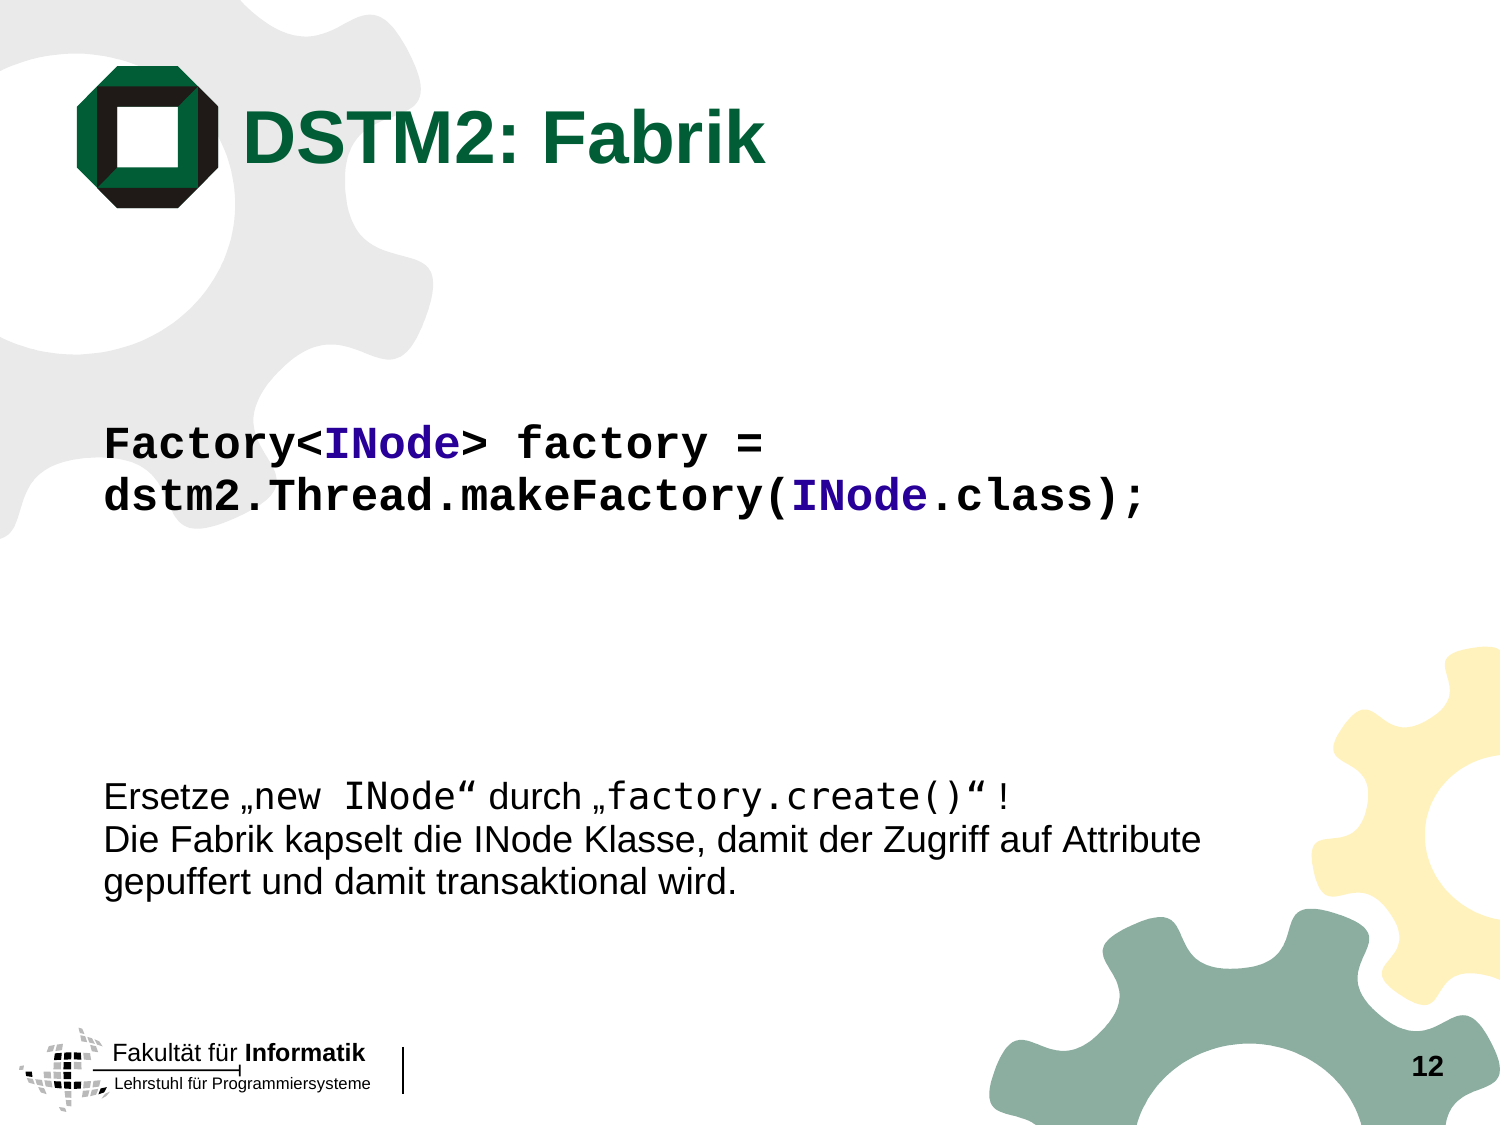

# DSTM2: Fabrik
Factory<INode> factory = dstm2.Thread.makeFactory(INode.class);
Ersetze „new INode“ durch „factory.create()“ !
Die Fabrik kapselt die INode Klasse, damit der Zugriff auf Attribute gepuffert und damit transaktional wird.
12